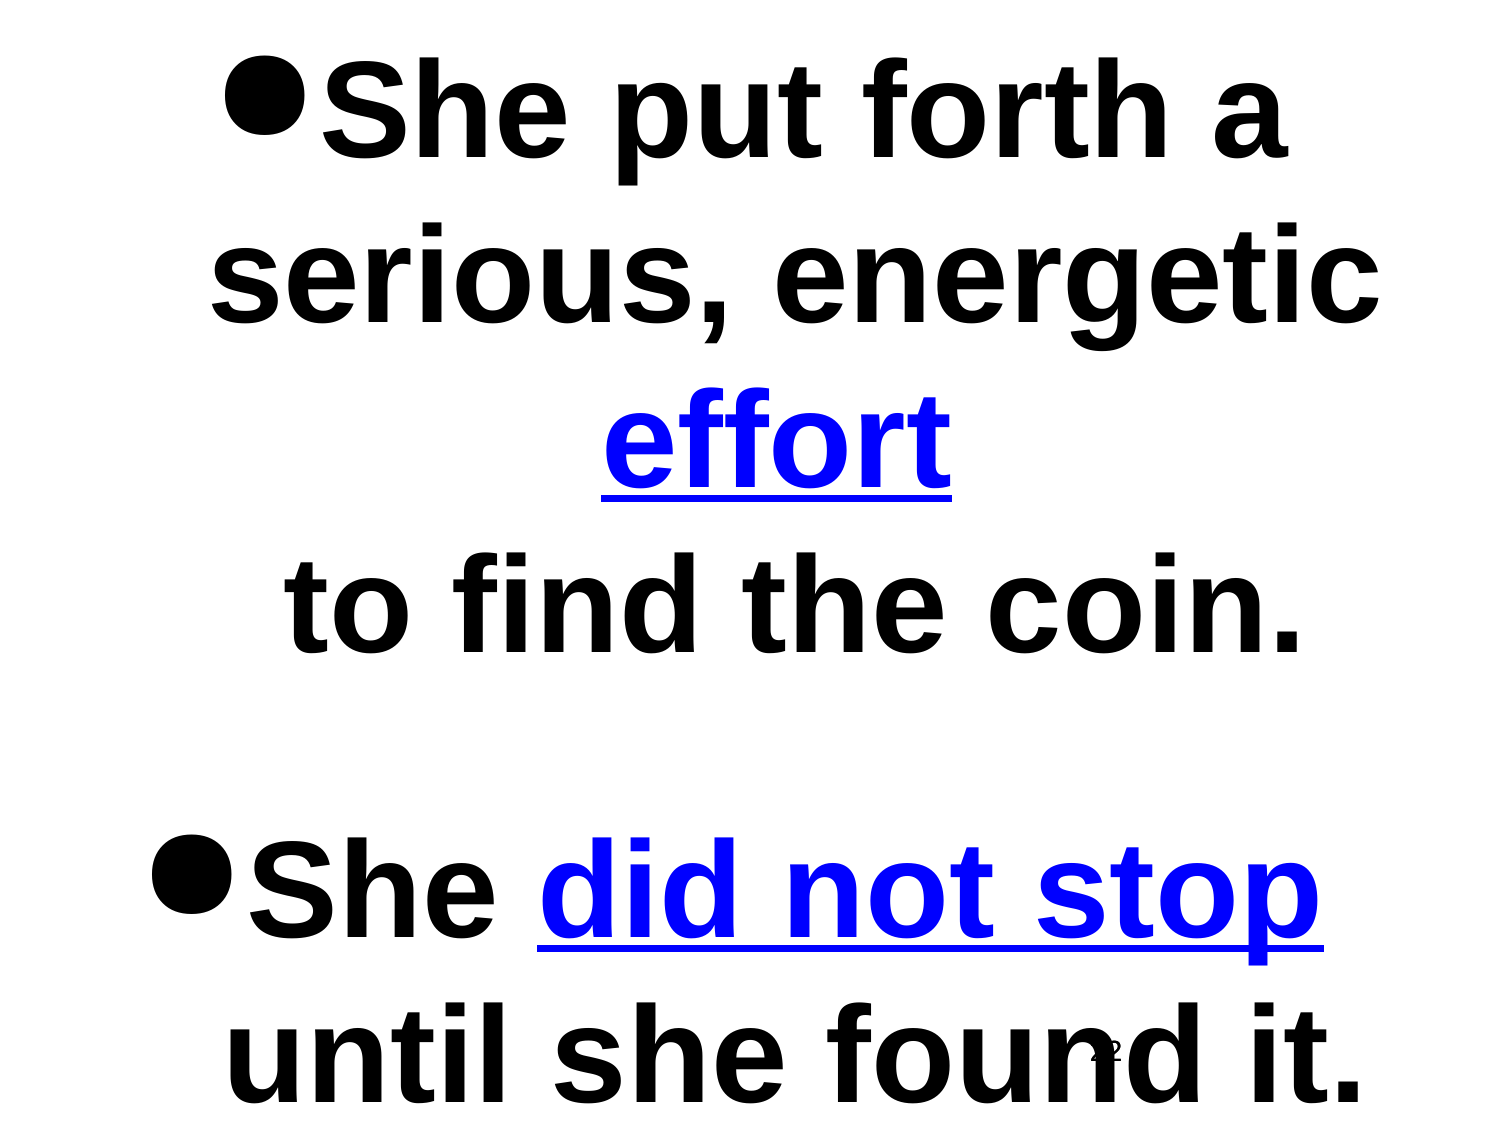

She put forth a serious, energetic effort
to find the coin.
She did not stop
until she found it.
22